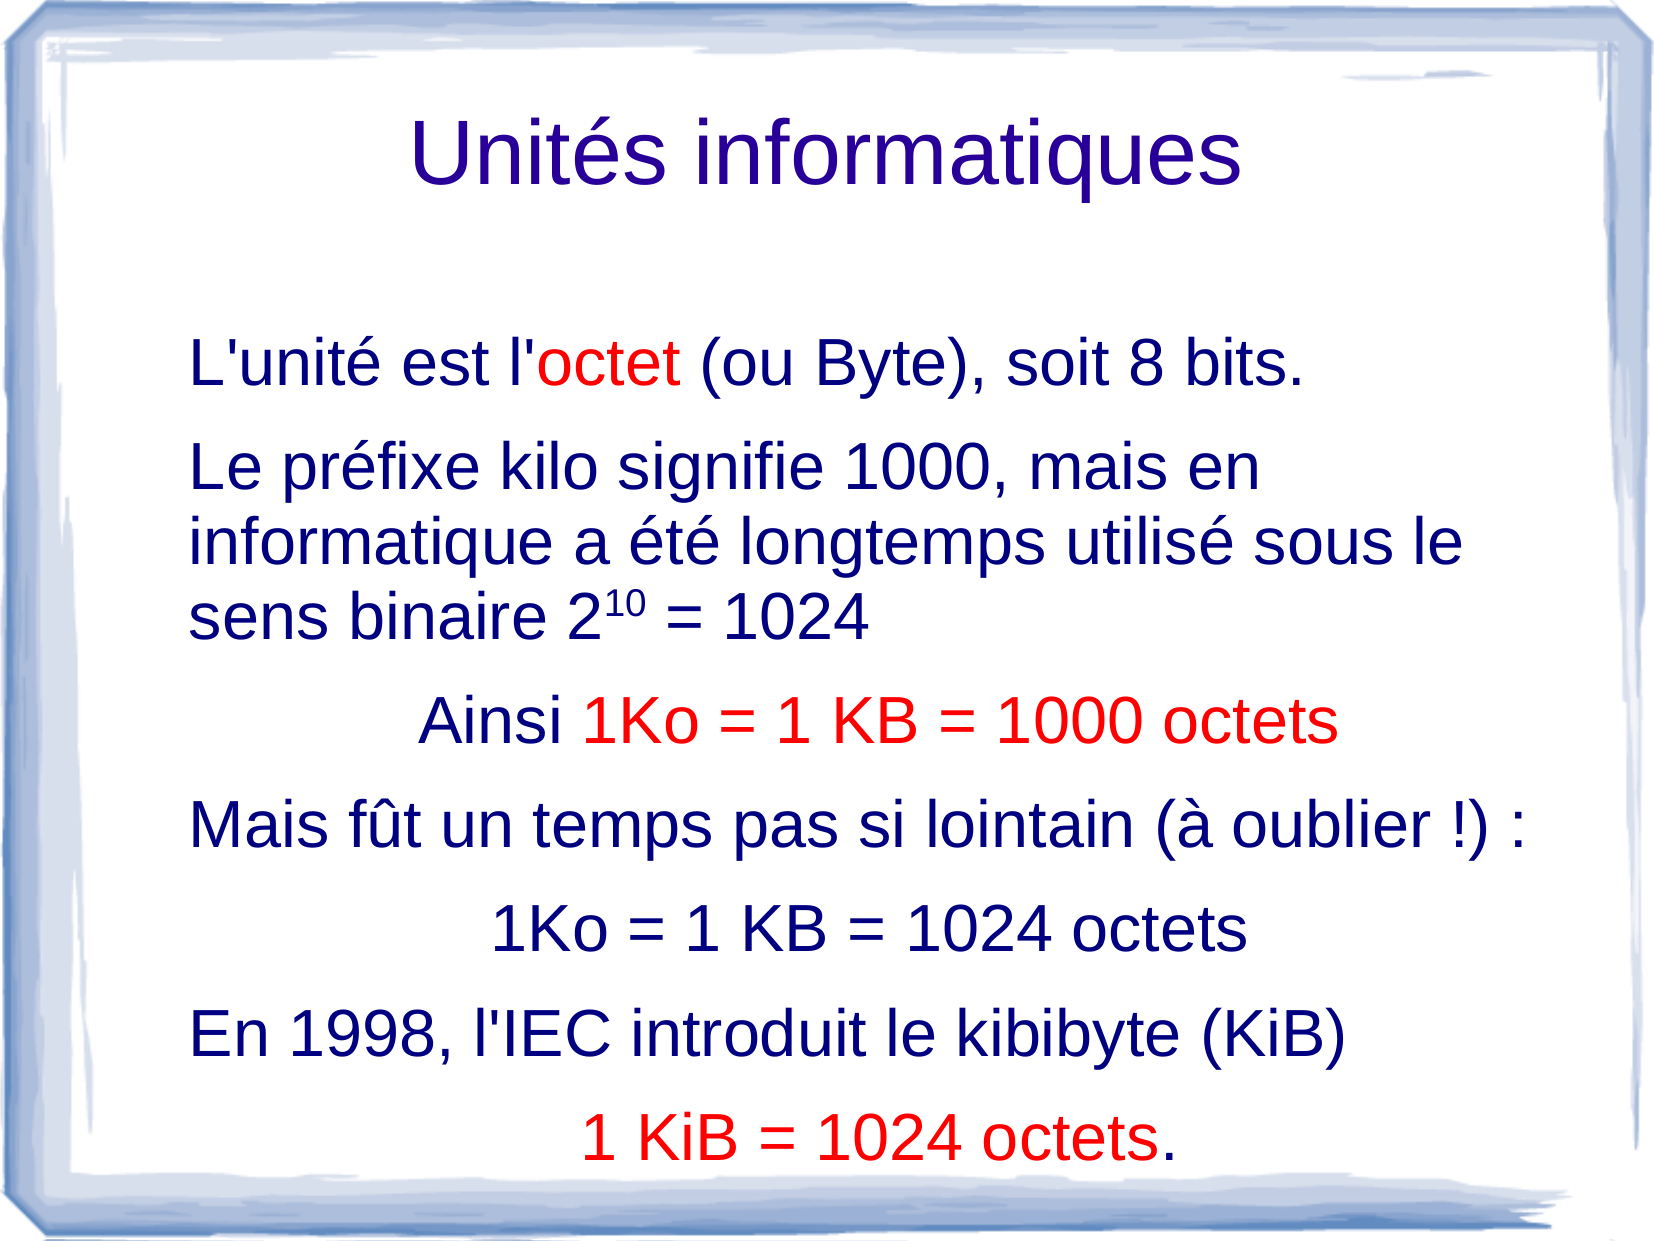

# Unités informatiques
L'unité est l'octet (ou Byte), soit 8 bits.
Le préfixe kilo signifie 1000, mais en informatique a été longtemps utilisé sous le sens binaire 210 = 1024
Ainsi 1Ko = 1 KB = 1000 octets
Mais fût un temps pas si lointain (à oublier !) :
1Ko = 1 KB = 1024 octets
En 1998, l'IEC introduit le kibibyte (KiB)
1 KiB = 1024 octets.